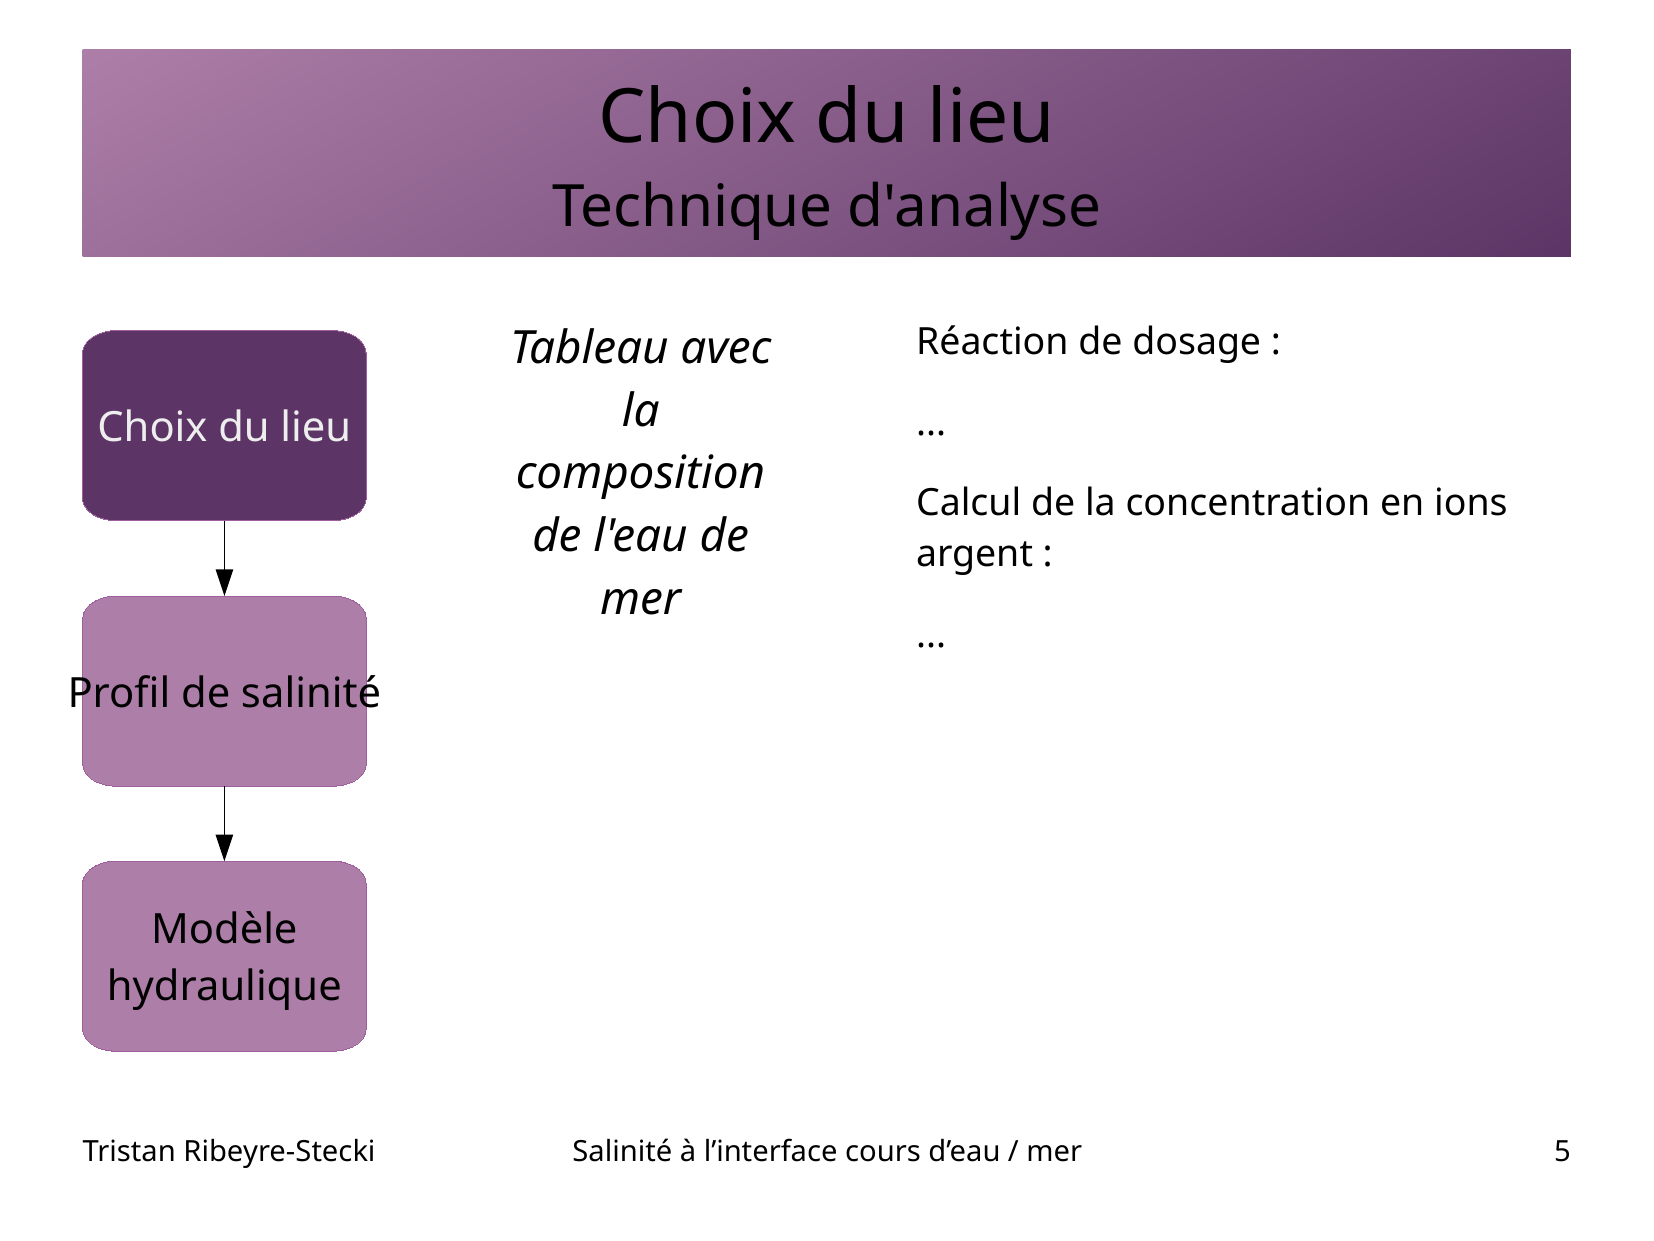

# Choix du lieu Technique d'analyse
Tableau avec la composition de l'eau de mer
Réaction de dosage :
...
Calcul de la concentration en ions argent :
...
Choix du lieu
Profil de salinité
Modèle
hydraulique
5